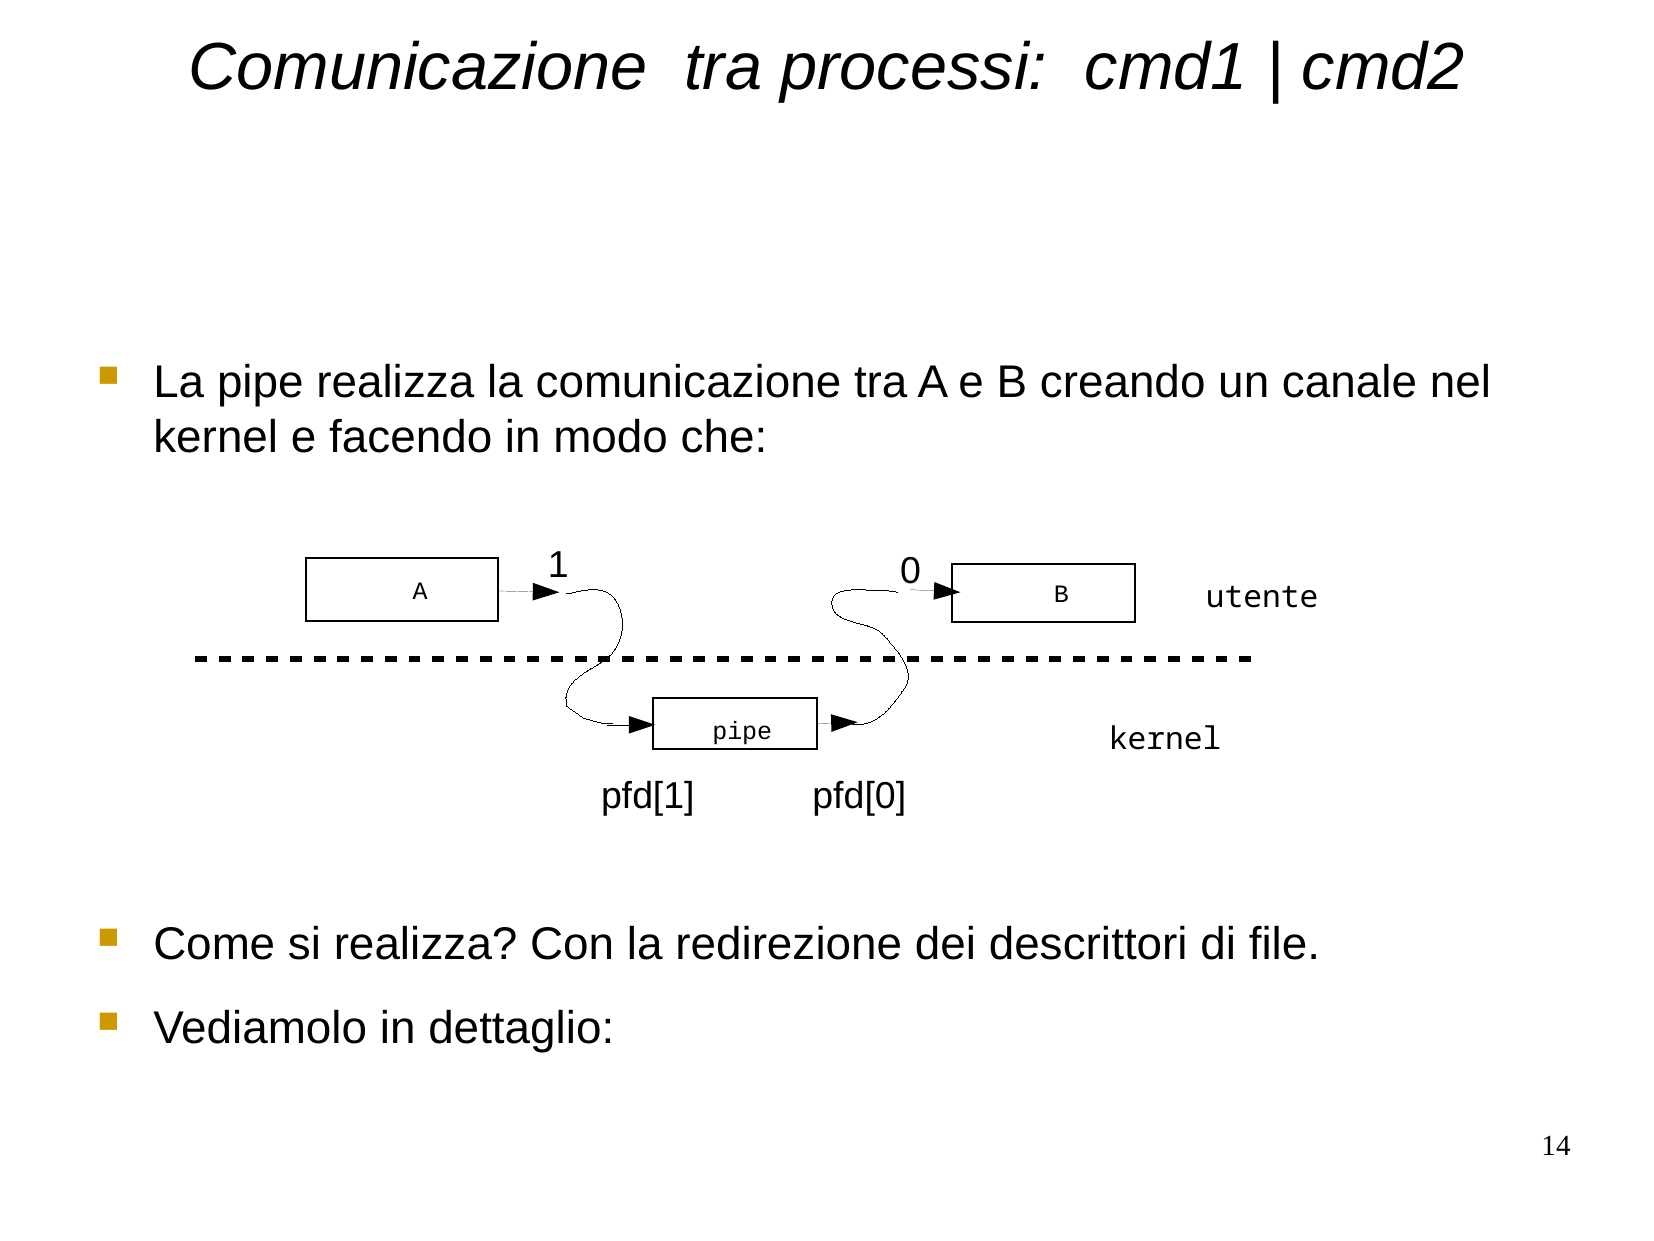

# Comunicazione tra processi: cmd1 | cmd2
La pipe realizza la comunicazione tra A e B creando un canale nel kernel e facendo in modo che:
Come si realizza? Con la redirezione dei descrittori di file.
Vediamolo in dettaglio:
1
0
A
B
utente
pipe
kernel
pfd[1]
pfd[0]
14